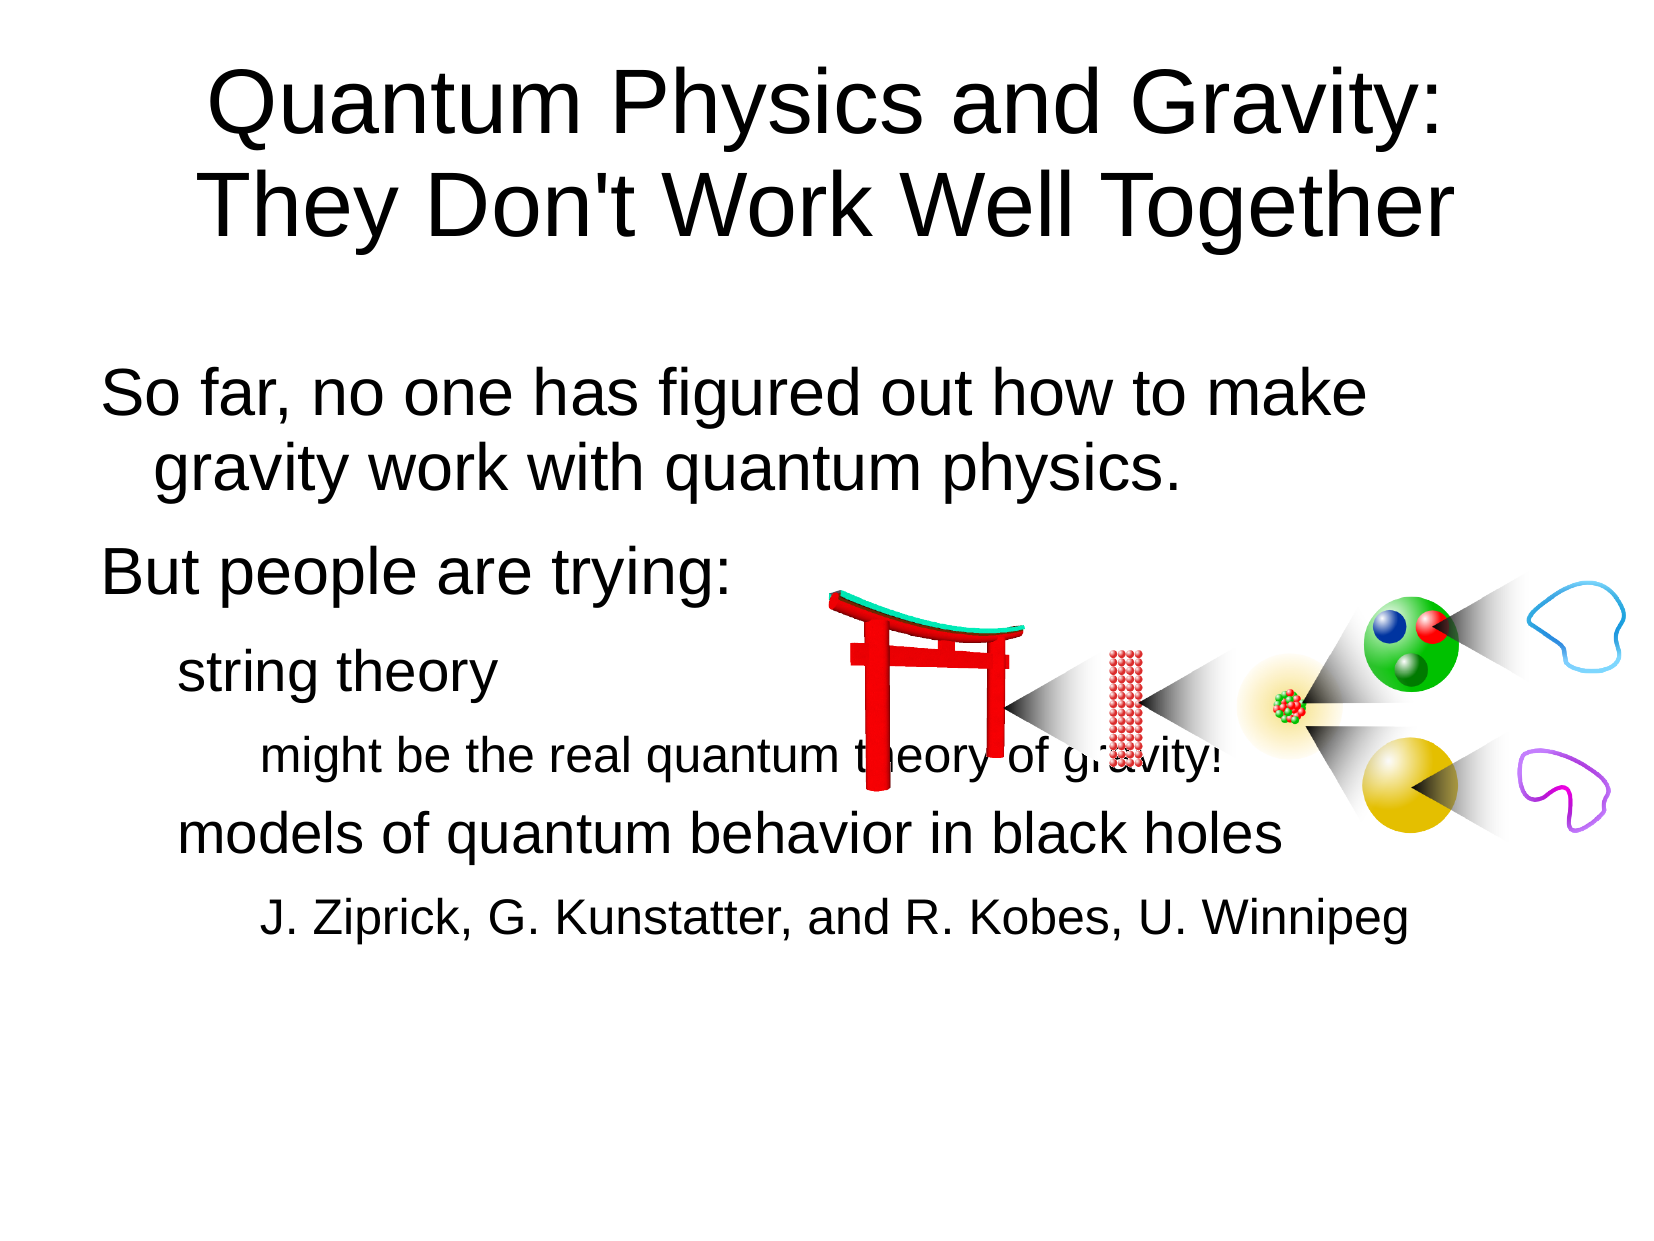

# Quantum Physics and Gravity: They Don't Work Well Together
So far, no one has figured out how to make gravity work with quantum physics.
But people are trying:
string theory
might be the real quantum theory of gravity!
models of quantum behavior in black holes
J. Ziprick, G. Kunstatter, and R. Kobes, U. Winnipeg